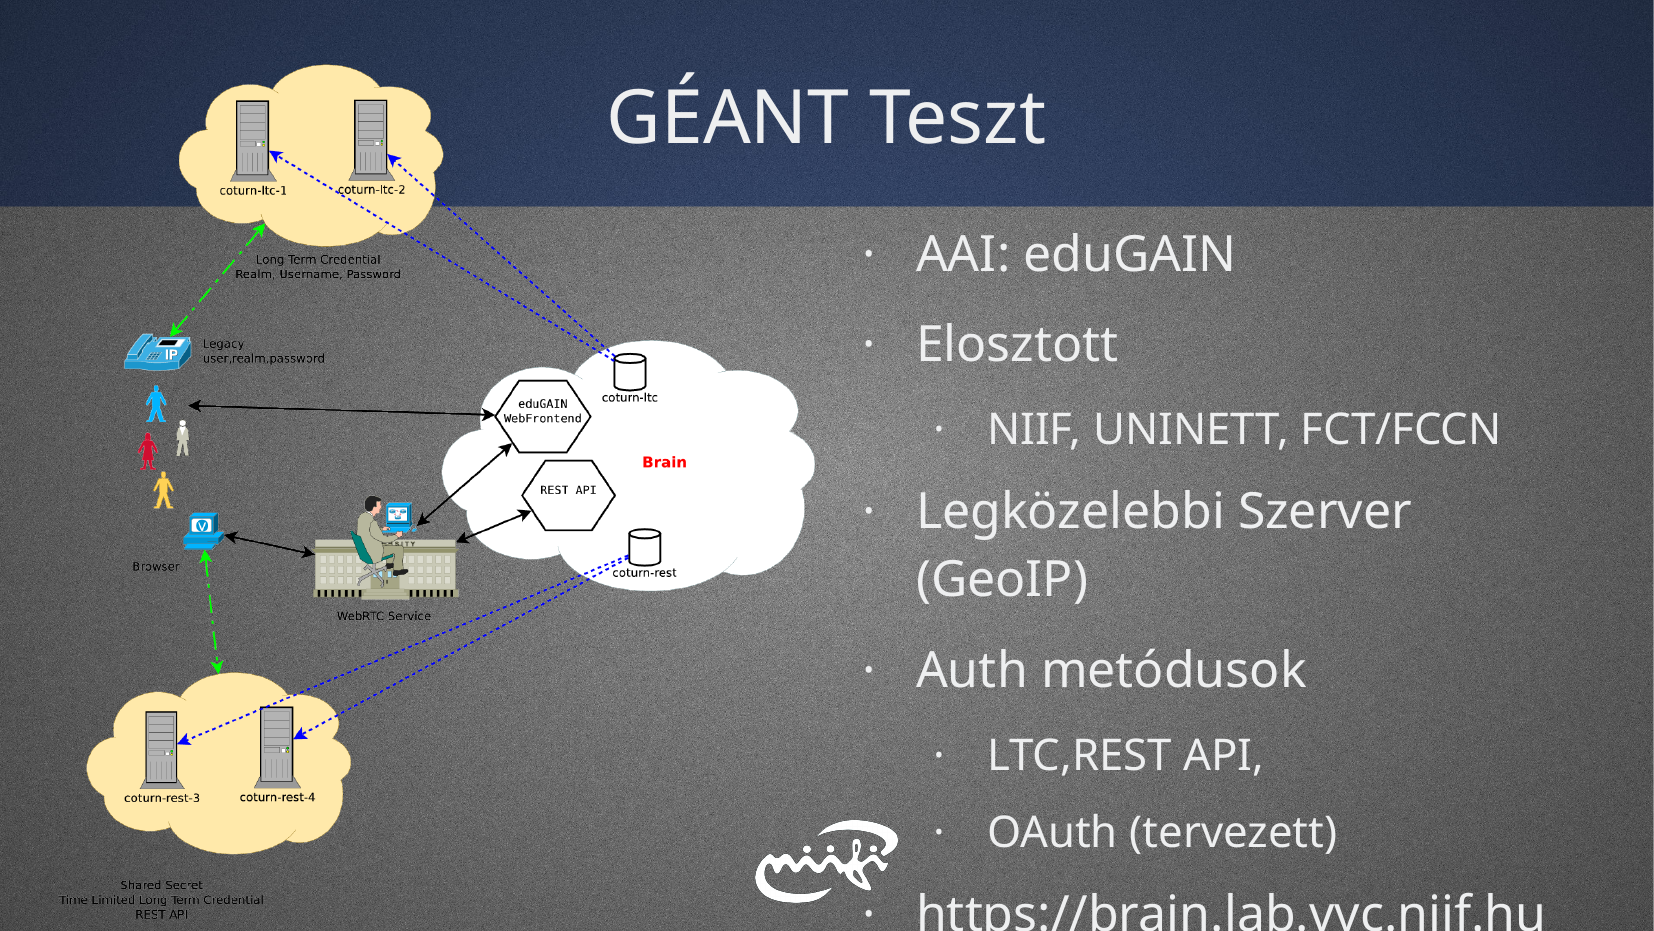

# GÉANT Teszt
AAI: eduGAIN
Elosztott
NIIF, UNINETT, FCT/FCCN
Legközelebbi Szerver (GeoIP)
Auth metódusok
LTC,REST API,
OAuth (tervezett)
https://brain.lab.vvc.niif.hu